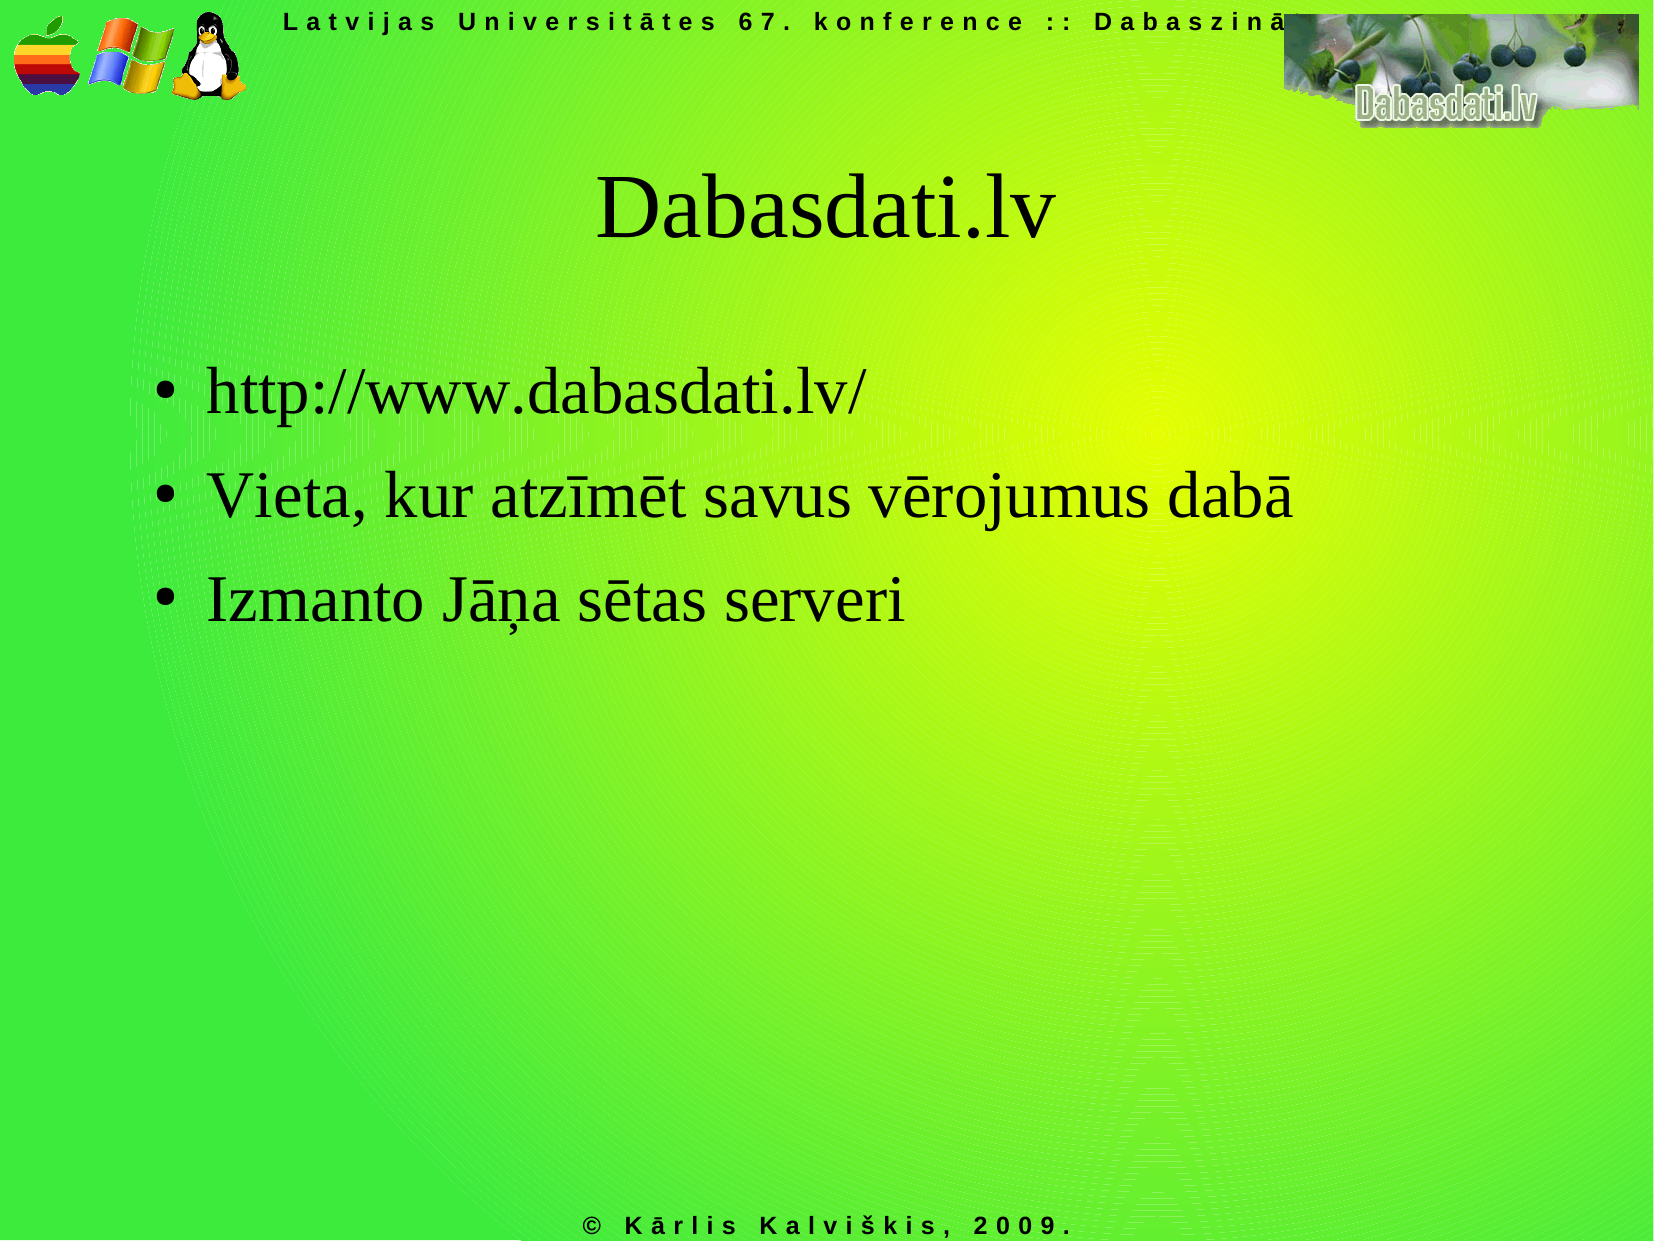

# Dabasdati.lv
http://www.dabasdati.lv/
Vieta, kur atzīmēt savus vērojumus dabā
Izmanto Jāņa sētas serveri